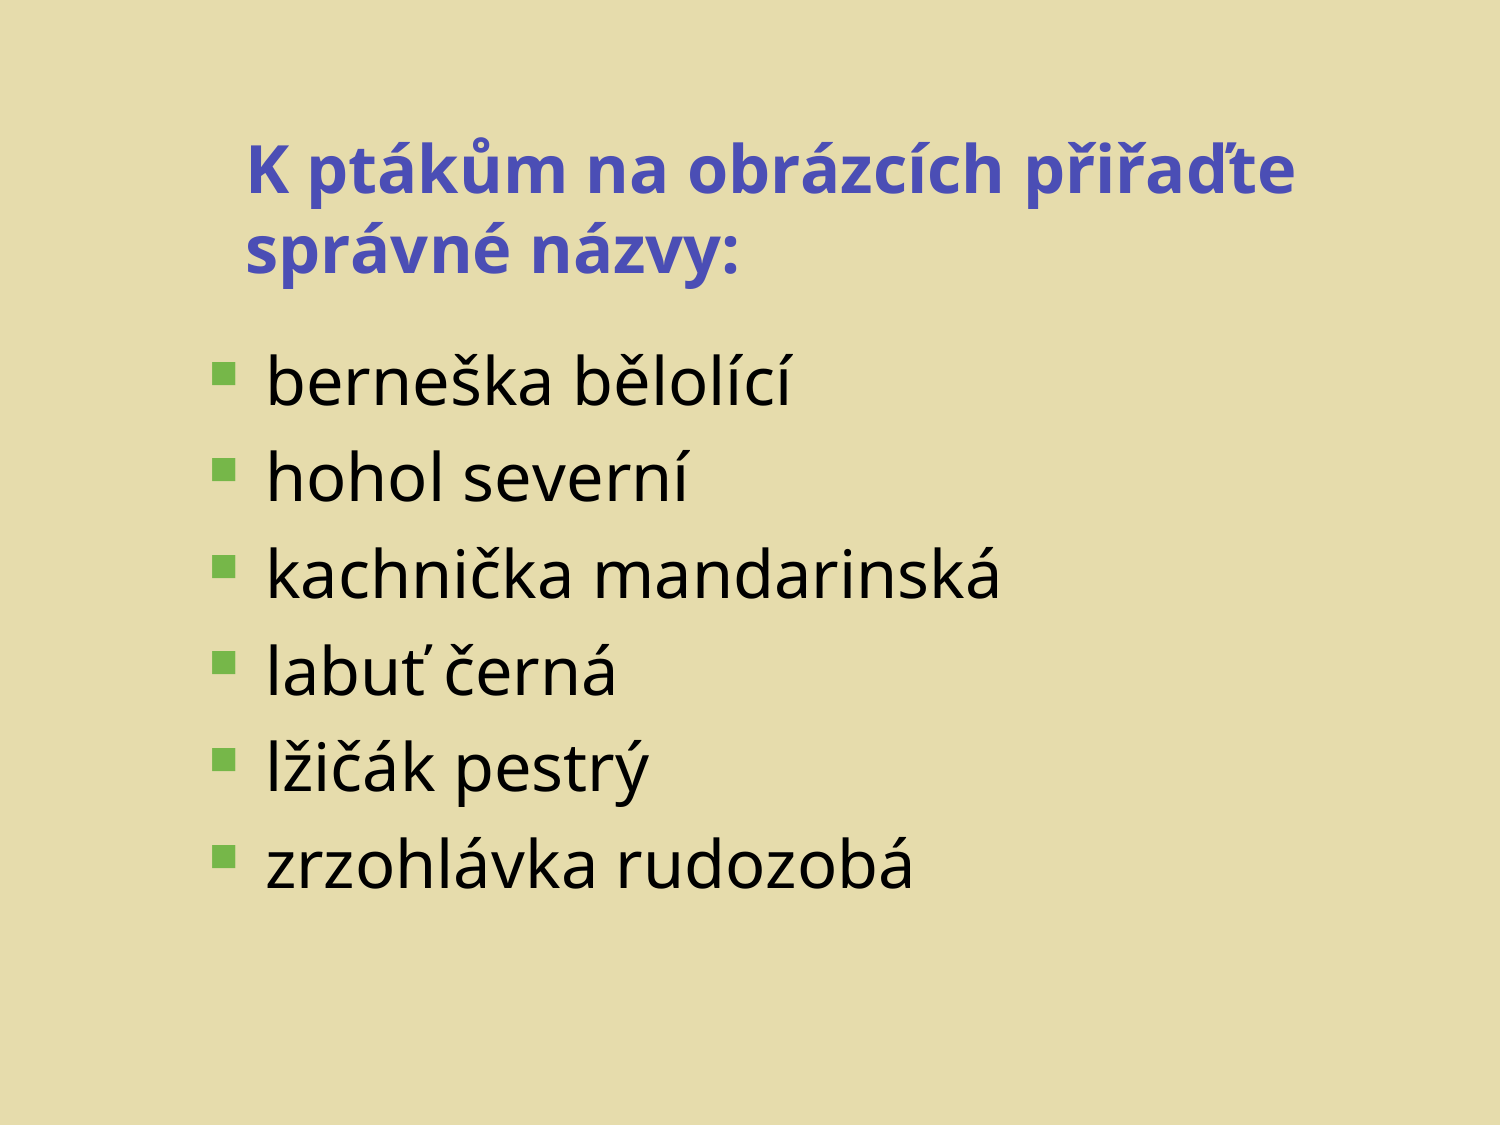

# K ptákům na obrázcích přiřaďte správné názvy:
berneška bělolící
hohol severní
kachnička mandarinská
labuť černá
lžičák pestrý
zrzohlávka rudozobá